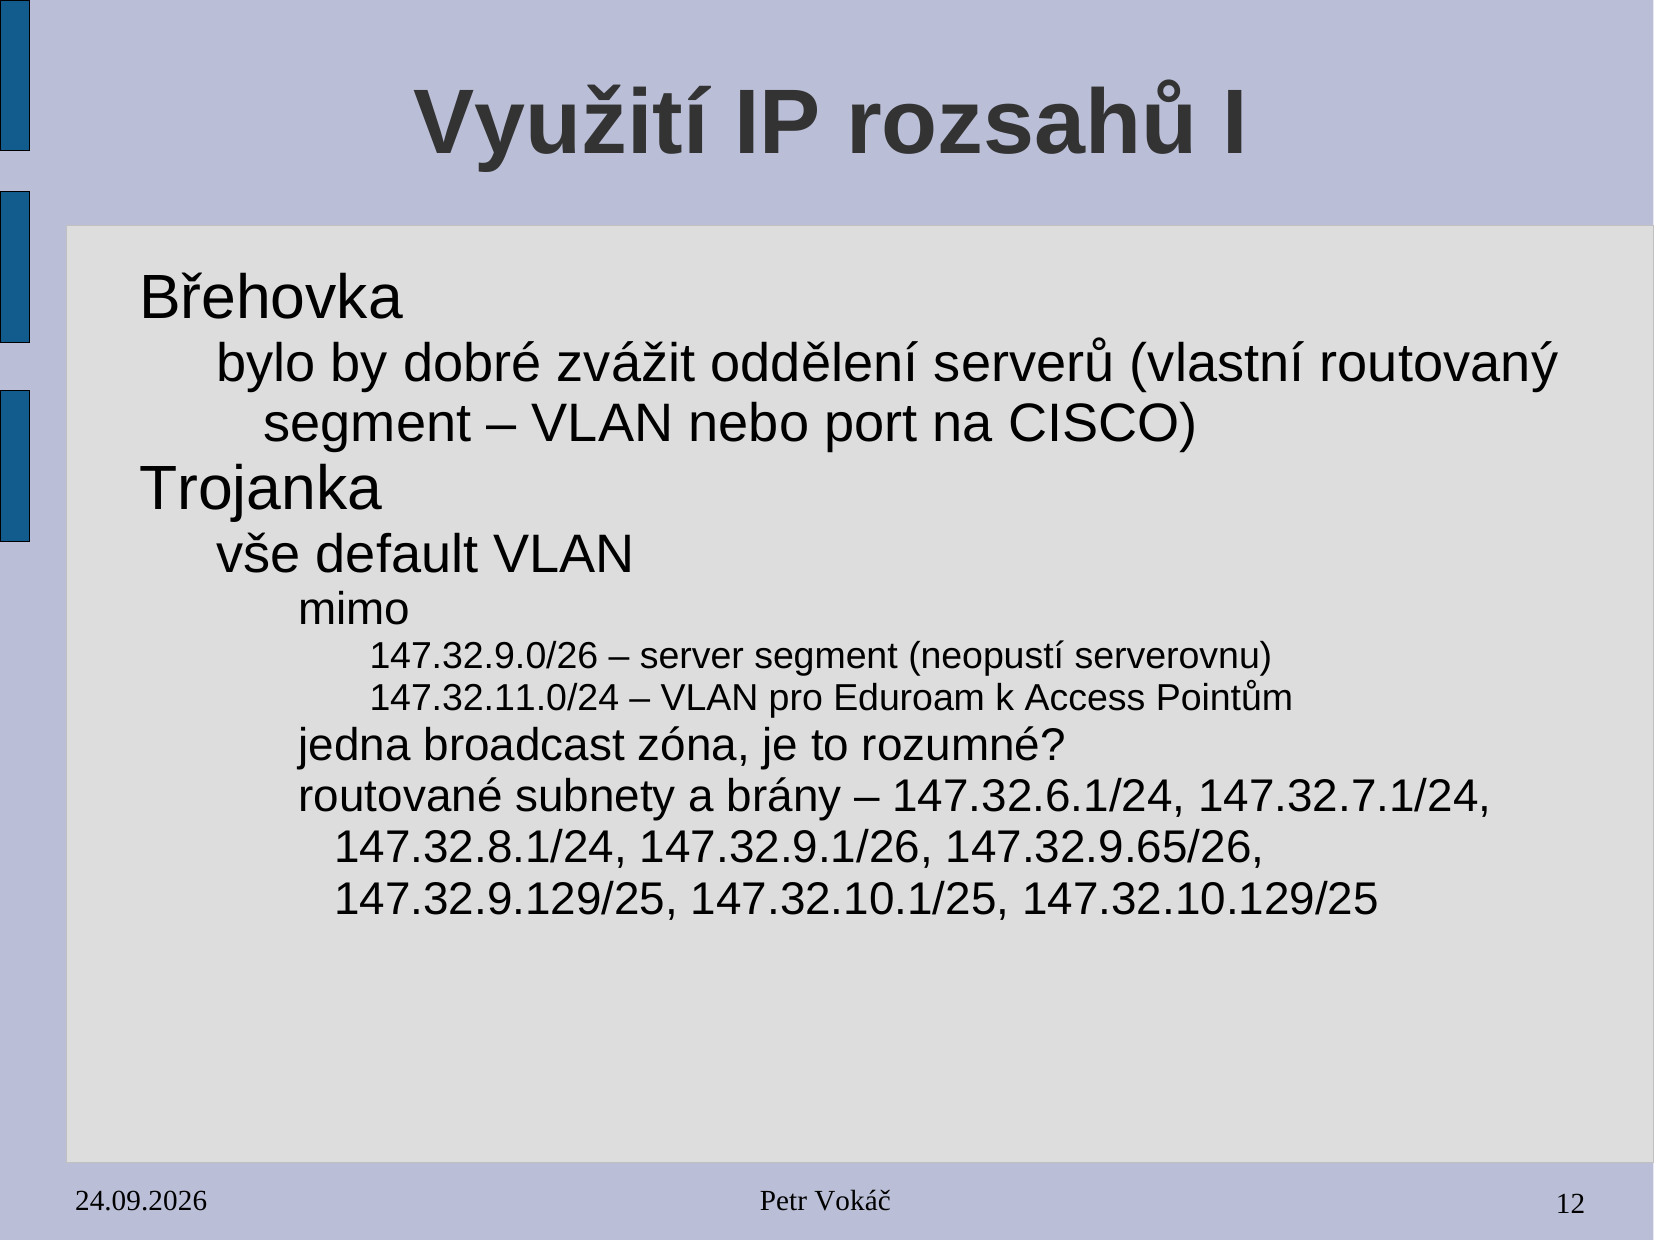

# Využití IP rozsahů I
Břehovka
bylo by dobré zvážit oddělení serverů (vlastní routovaný segment – VLAN nebo port na CISCO)
Trojanka
vše default VLAN
mimo
147.32.9.0/26 – server segment (neopustí serverovnu)
147.32.11.0/24 – VLAN pro Eduroam k Access Pointům
jedna broadcast zóna, je to rozumné?
routované subnety a brány – 147.32.6.1/24, 147.32.7.1/24, 147.32.8.1/24, 147.32.9.1/26, 147.32.9.65/26, 147.32.9.129/25, 147.32.10.1/25, 147.32.10.129/25
Petr Vokáč
12